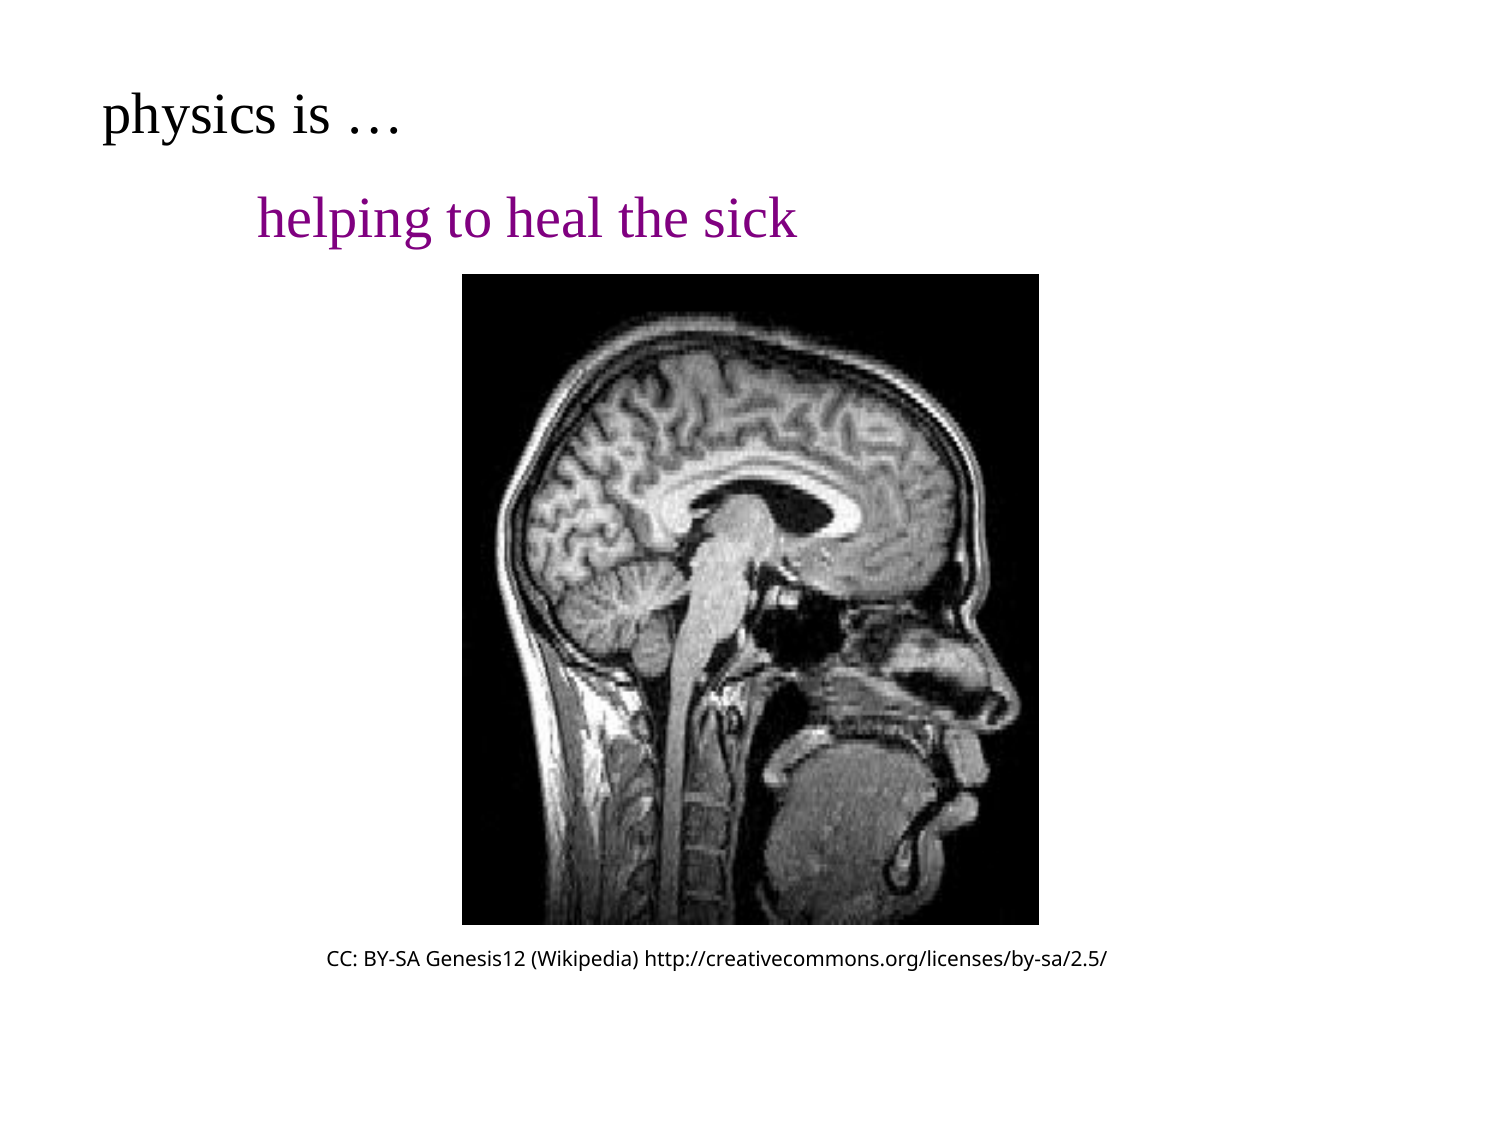

physics is …
helping to heal the sick
CC: BY-SA Genesis12 (Wikipedia) http://creativecommons.org/licenses/by-sa/2.5/